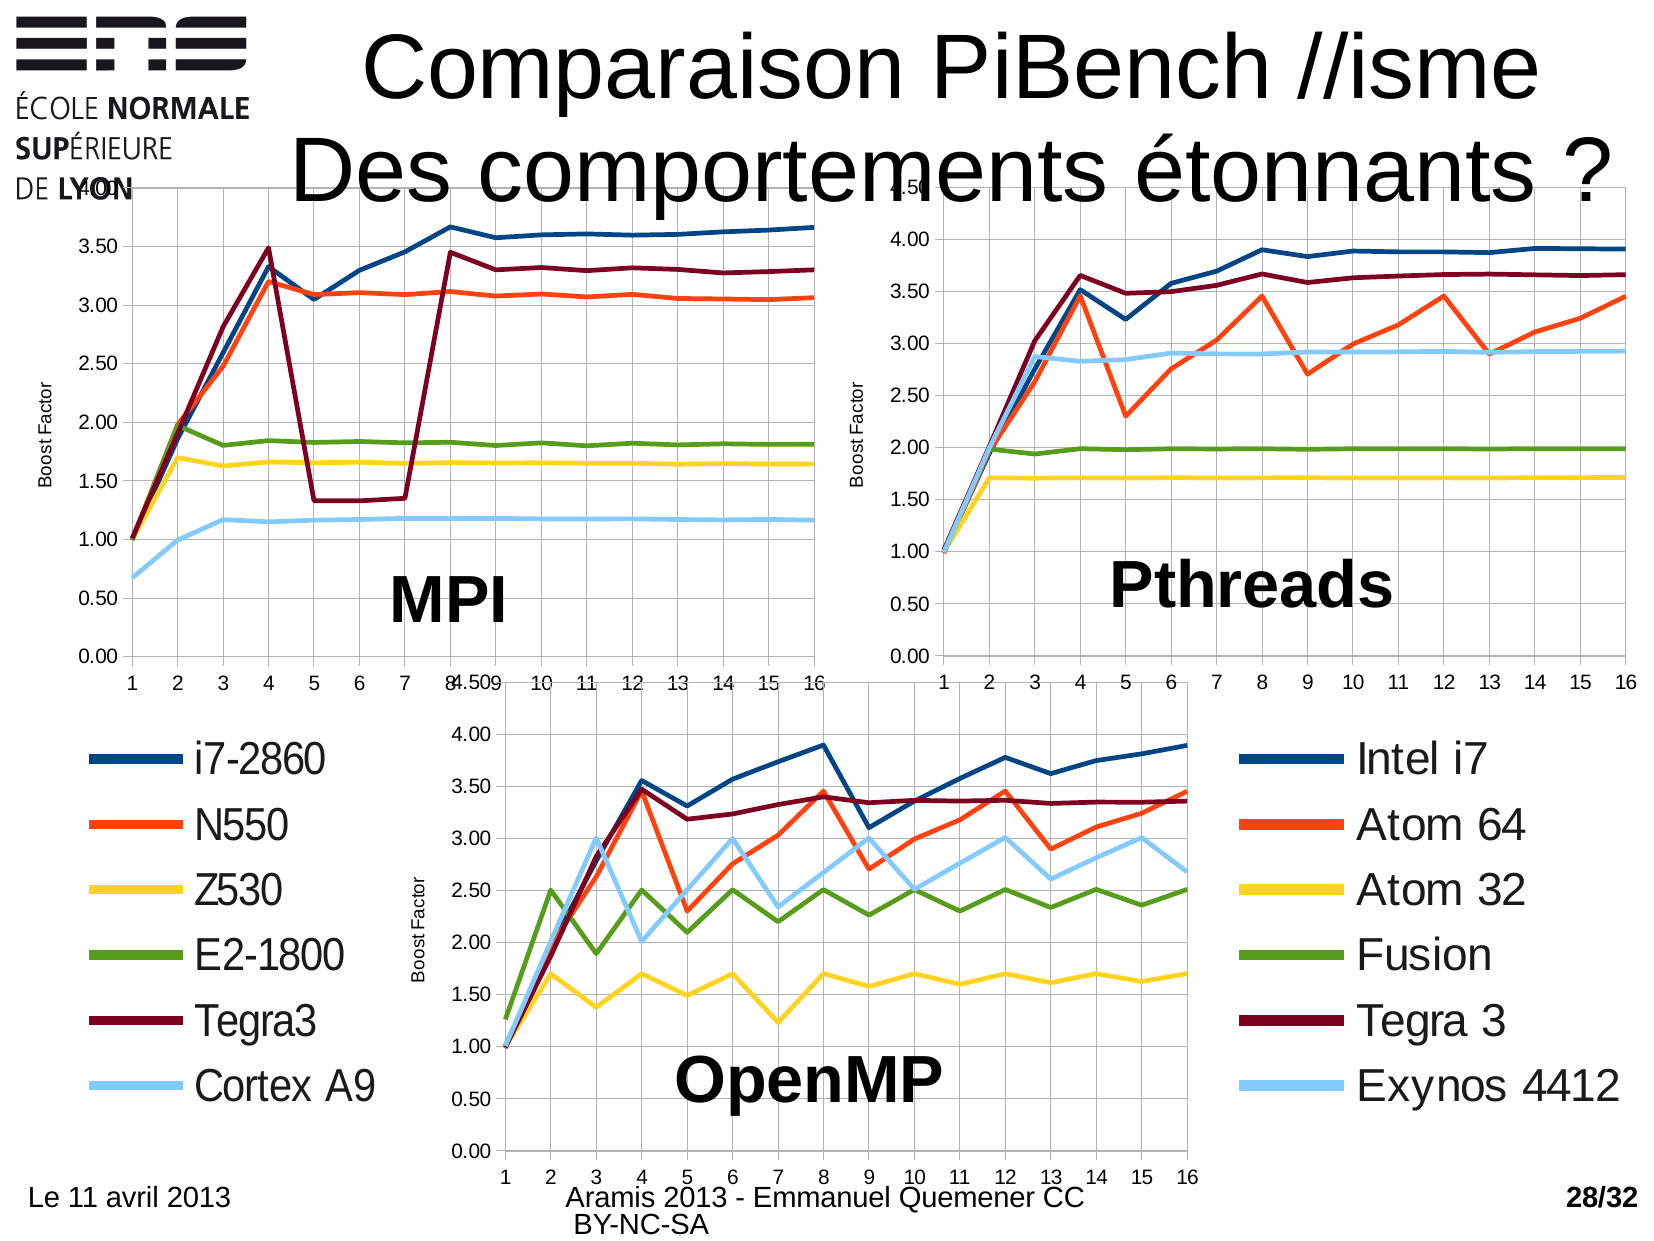

# Comparaison PiBench //isme Des comportements étonnants ?
### Chart
| Category | i7-2860 | N550 | Z530 | E2-1800 | Tegra3 | Cortex A9 |
|---|---|---|---|---|---|---|
| 1 | 1.0016457519029 | 0.986996098829649 | 0.999887285843102 | 0.998414655627972 | 1.01628734764319 | 0.996975996975997 |
| 2 | 1.94565434565435 | 1.96704924102184 | 1.70891928337507 | 1.98668068699614 | 2.01152860802733 | 1.99734948882999 |
| 3 | 2.75551782682513 | 2.63476320357054 | 1.70743913001636 | 1.93910366062265 | 3.02666238355284 | 2.87622682660851 |
| 4 | 3.51806358381503 | 3.458984375 | 1.70990747879722 | 1.99016853932584 | 3.65477114041893 | 2.8299356223176 |
| 5 | 3.23306772908367 | 2.30349013657056 | 1.70760346487007 | 1.98043326345213 | 3.48317929759704 | 2.84673502428494 |
| 6 | 3.57883131201764 | 2.75785102517519 | 1.71106181888321 | 1.98946998946999 | 3.49870033419978 | 2.9087400055142 |
| 7 | 3.69563567362429 | 3.03339994290608 | 1.7087546951748 | 1.98807435987373 | 3.55950132225161 | 2.9015401540154 |
| 8 | 3.90144230769231 | 3.45673389720234 | 1.70990747879722 | 1.99016853932584 | 3.6690031152648 | 2.90074237008523 |
| 9 | 3.83536825521859 | 2.70657157412124 | 1.71073184842349 | 1.98459383753501 | 3.58660068519223 | 2.92001107113202 |
| 10 | 3.88897763578275 | 2.99577107414717 | 1.7092485549133 | 1.98946998946999 | 3.63222821896685 | 2.91839557399723 |
| 11 | 3.88122758070945 | 3.18048488476504 | 1.70891928337507 | 1.98946998946999 | 3.64910921766073 | 2.92081949058693 |
| 12 | 3.88122758070945 | 3.45673389720234 | 1.70990747879722 | 1.99016853932584 | 3.66329704510109 | 2.92567942318358 |
| 13 | 3.87350835322196 | 2.89931787175989 | 1.70957795336288 | 1.98737727910238 | 3.66757493188011 | 2.91597567716971 |
| 14 | 3.91398713826367 | 3.11156661786237 | 1.71089681774349 | 1.99016853932584 | 3.66045066045066 | 2.92324743696315 |
| 15 | 3.91084337349398 | 3.24358974358974 | 1.71254826254826 | 1.99016853932584 | 3.6533540131834 | 2.92567942318358 |
| 16 | 3.90770465489567 | 3.45448634590377 | 1.71337518107195 | 1.98946998946999 | 3.66187329965021 | 2.92811545933944 |
### Chart
| Category | i7-2860 | N550 | Z530 | E2-1800 | Tegra3 | Cortex A9 |
|---|---|---|---|---|---|---|
| 1 | 0.997950399672064 | 0.995782963171212 | 0.99876154019365 | 0.99630866584637 | 1.01137827393731 | 0.672960387829304 |
| 2 | 1.85910652920962 | 1.97987702627166 | 1.69877441593259 | 1.97422500870777 | 1.90420371867421 | 0.995376922351165 |
| 3 | 2.59334221038615 | 2.47865640307908 | 1.62770642201835 | 1.80337257397391 | 2.81505826112937 | 1.17066134043498 |
| 4 | 3.32923076923077 | 3.20156673696897 | 1.66154710619966 | 1.84385165907612 | 3.48962962962963 | 1.15086724119123 |
| 5 | 3.04884157795867 | 3.08985170107589 | 1.65534614666915 | 1.82838709677419 | 1.33135509396637 | 1.16548828988069 |
| 6 | 3.2976633931595 | 3.10701754385965 | 1.65952670470489 | 1.83668178872327 | 1.3300395256917 | 1.17105117105117 |
| 7 | 3.4544164597375 | 3.08985170107589 | 1.64965132496513 | 1.82485511912428 | 1.35179340028694 | 1.18035354665473 |
| 8 | 3.66779661016949 | 3.11612903225807 | 1.65673732374638 | 1.83015821762996 | 3.45128205128205 | 1.17877094972067 |
| 9 | 3.57488986784141 | 3.07732406602954 | 1.65349487418453 | 1.80222575516693 | 3.30133146461107 | 1.18048562157323 |
| 10 | 3.6 | 3.09525196621031 | 1.6544199925401 | 1.82485511912428 | 3.32111385266126 | 1.17614269788183 |
| 11 | 3.60800296406076 | 3.07021092169893 | 1.65164773785142 | 1.7999364877739 | 3.29440559440559 | 1.1762738320883 |
| 12 | 3.59734022903583 | 3.09254947613504 | 1.65180150823946 | 1.82192221150755 | 3.31877421627334 | 1.17653618824579 |
| 13 | 3.6039970392302 | 3.05696202531646 | 1.64262568280715 | 1.80739795918367 | 3.30480533146264 | 1.1711811722913 |
| 14 | 3.62546537602383 | 3.05257110025855 | 1.64796581831692 | 1.81666666666667 | 3.27493917274939 | 1.16768123962369 |
| 15 | 3.6403738317757 | 3.04731861198738 | 1.64430027803522 | 1.81202046035806 | 3.28636205092431 | 1.17131120239814 |
| 16 | 3.66365688487585 | 3.06401384083045 | 1.6455203116305 | 1.81317978246961 | 3.30133146461107 | 1.16548828988069 |Pthreads
MPI
### Chart
| Category | i7-2860 | N550 | Z530 | E2-1800 | Tegra3 | Cortex A9 |
|---|---|---|---|---|---|---|
| 1 | 1.00911917098446 | 0.986996098829649 | 0.999887285843102 | 1.26292335115865 | 0.99577256393997 | 1.00821865443425 |
| 2 | 1.96172441579371 | 1.96704924102184 | 1.70170727028582 | 2.50574712643678 | 1.87092930897538 | 2.01259061426936 |
| 3 | 2.7862660944206 | 2.63476320357054 | 1.37941222204945 | 1.89438502673797 | 2.8285800060042 | 3.00741163055872 |
| 4 | 3.55791012056997 | 3.458984375 | 1.70236039147956 | 2.50685537372844 | 3.47418879056047 | 2.01143946615825 |
| 5 | 3.31337189520245 | 2.30349013657056 | 1.49280605805637 | 2.09925925925926 | 3.18633750422726 | 2.5089179548157 |
| 6 | 3.57095709570957 | 2.75785102517519 | 1.70285056147423 | 2.50907481186366 | 3.23668842322226 | 3.00142247510669 |
| 7 | 3.73819577735125 | 3.03339994290608 | 1.23396856308249 | 2.2020202020202 | 3.32697740112994 | 2.34392357253944 |
| 8 | 3.89831865492394 | 3.45673389720234 | 1.70350456072972 | 2.51018600531444 | 3.4014440433213 | 2.67494929006085 |
| 9 | 3.10522959183673 | 2.70657157412124 | 1.57987533392698 | 2.26538768984812 | 3.34469293574725 | 3.00569800569801 |
| 10 | 3.36024844720497 | 2.99577107414717 | 1.70203376822717 | 2.51018600531444 | 3.36740528949249 | 2.51310147689376 |
| 11 | 3.57751653196179 | 3.18048488476504 | 1.59981965734896 | 2.30406504065041 | 3.3601997146933 | 2.76395074665968 |
| 12 | 3.78027950310559 | 3.45673389720234 | 1.70203376822717 | 2.51129818342933 | 3.36860922416875 | 3.011704253497 |
| 13 | 3.62411611462598 | 2.89931787175989 | 1.6152585579024 | 2.33828382838284 | 3.33758413035777 | 2.61138613861386 |
| 14 | 3.74971120523681 | 3.11156661786237 | 1.70268714011516 | 2.51241134751773 | 3.35064011379801 | 2.81633742658836 |
| 15 | 3.81433607520564 | 3.24358974358974 | 1.62710931768158 | 2.3606830487297 | 3.34944898684678 | 3.00912721049629 |
| 16 | 3.8952 | 3.45448634590377 | 1.70317749832005 | 2.51241134751773 | 3.3601997146933 | 2.68038617886179 |
OpenMP
Le 11 avril 2013
Aramis 2013 - Emmanuel Quemener CC BY-NC-SA
28